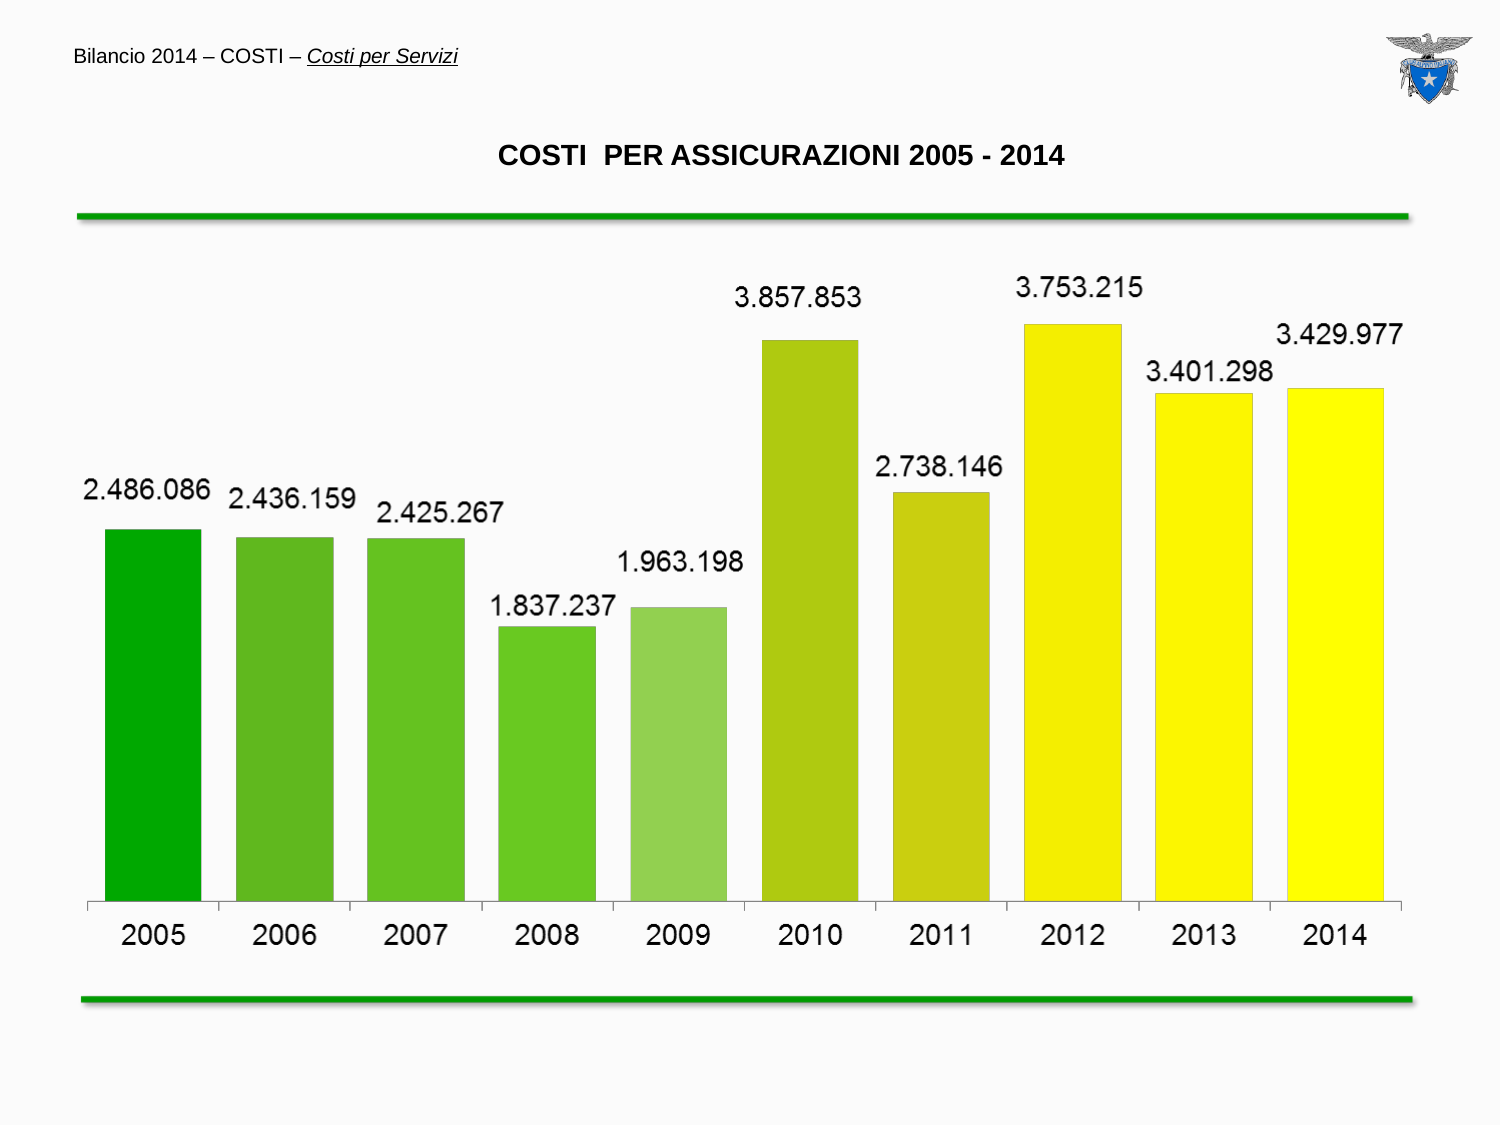

Bilancio 2014 – COSTI – Costi per Servizi
COSTI PER ASSICURAZIONI 2005 - 2014